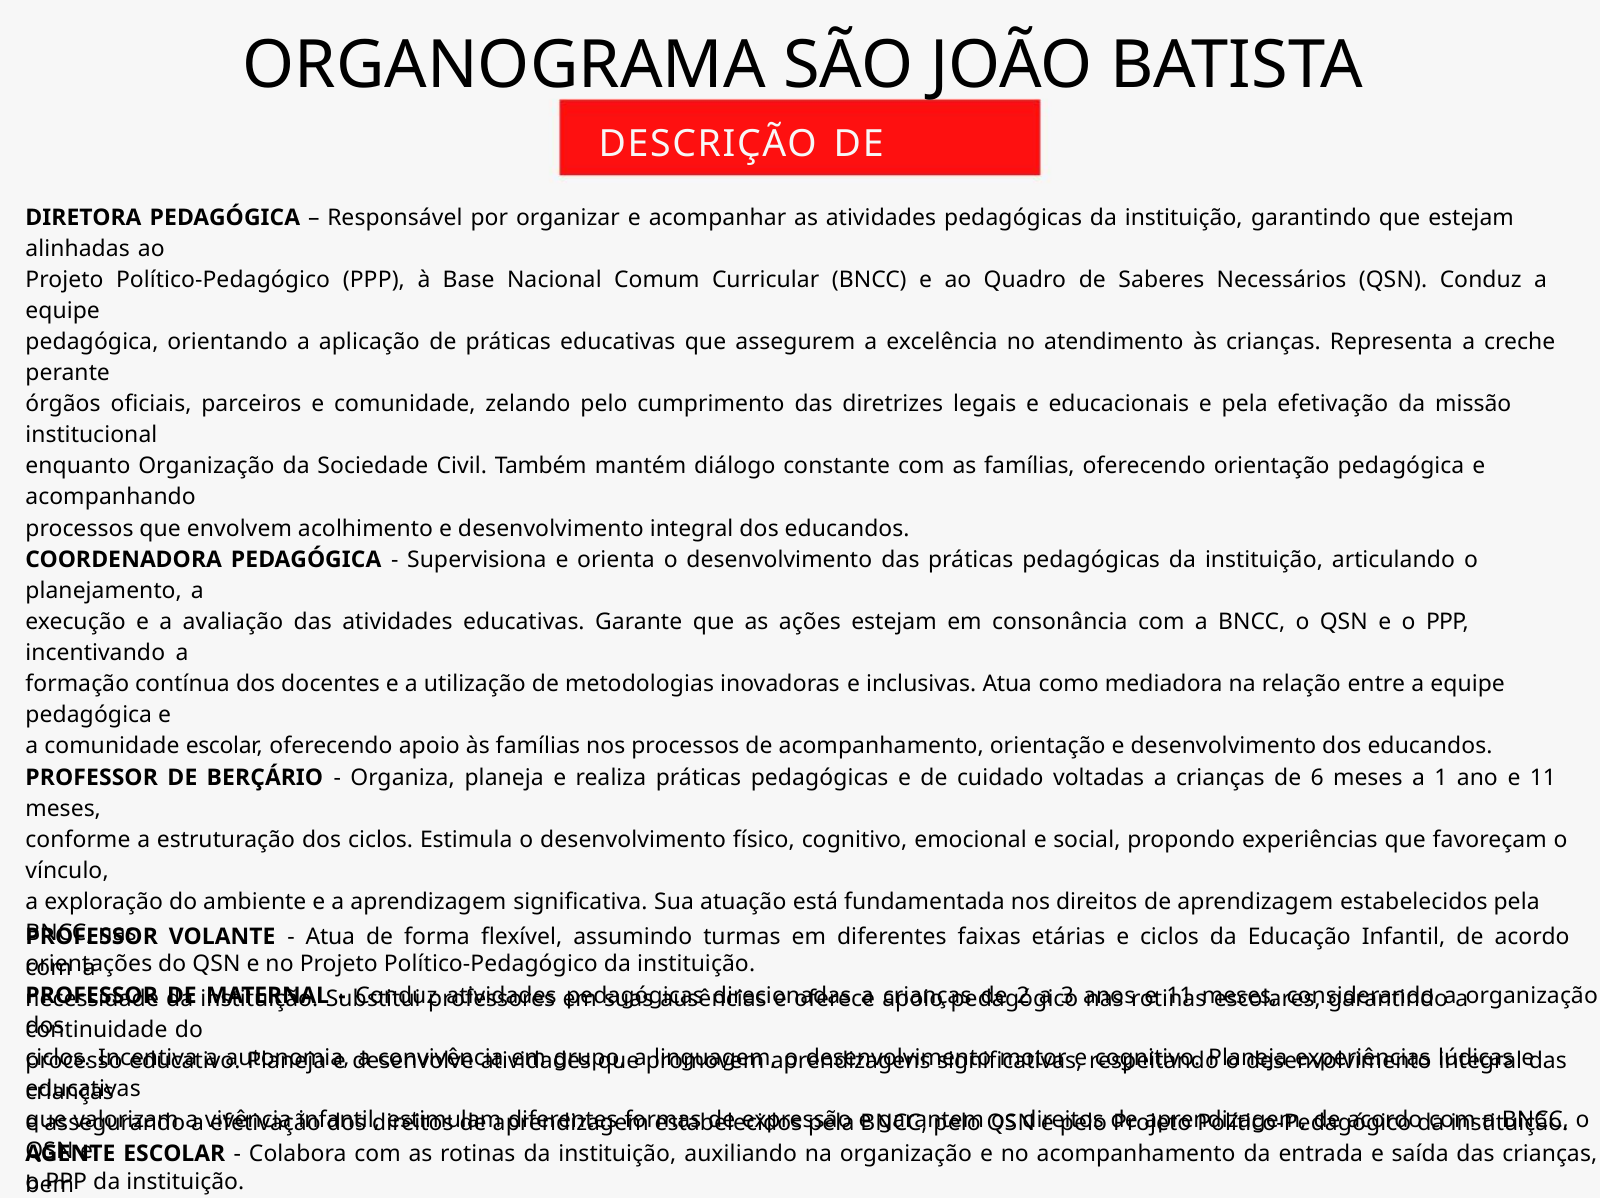

ORGANOGRAMA SÃO JOÃO BATISTA
DESCRIÇÃO DE CARGOS
DIRETORA PEDAGÓGICA – Responsável por organizar e acompanhar as atividades pedagógicas da instituição, garantindo que estejam alinhadas ao
Projeto Político-Pedagógico (PPP), à Base Nacional Comum Curricular (BNCC) e ao Quadro de Saberes Necessários (QSN). Conduz a equipe
pedagógica, orientando a aplicação de práticas educativas que assegurem a excelência no atendimento às crianças. Representa a creche perante
órgãos oficiais, parceiros e comunidade, zelando pelo cumprimento das diretrizes legais e educacionais e pela efetivação da missão institucional
enquanto Organização da Sociedade Civil. Também mantém diálogo constante com as famílias, oferecendo orientação pedagógica e acompanhando
processos que envolvem acolhimento e desenvolvimento integral dos educandos.
COORDENADORA PEDAGÓGICA - Supervisiona e orienta o desenvolvimento das práticas pedagógicas da instituição, articulando o planejamento, a
execução e a avaliação das atividades educativas. Garante que as ações estejam em consonância com a BNCC, o QSN e o PPP, incentivando a
formação contínua dos docentes e a utilização de metodologias inovadoras e inclusivas. Atua como mediadora na relação entre a equipe pedagógica e
a comunidade escolar, oferecendo apoio às famílias nos processos de acompanhamento, orientação e desenvolvimento dos educandos.
PROFESSOR DE BERÇÁRIO - Organiza, planeja e realiza práticas pedagógicas e de cuidado voltadas a crianças de 6 meses a 1 ano e 11 meses,
conforme a estruturação dos ciclos. Estimula o desenvolvimento físico, cognitivo, emocional e social, propondo experiências que favoreçam o vínculo,
a exploração do ambiente e a aprendizagem significativa. Sua atuação está fundamentada nos direitos de aprendizagem estabelecidos pela BNCC, nas
orientações do QSN e no Projeto Político-Pedagógico da instituição.
PROFESSOR DE MATERNAL - Conduz atividades pedagógicas direcionadas a crianças de 2 a 3 anos e 11 meses, considerando a organização dos
ciclos. Incentiva a autonomia, a convivência em grupo, a linguagem, o desenvolvimento motor e cognitivo. Planeja experiências lúdicas e educativas
que valorizam a vivência infantil, estimulam diferentes formas de expressão e garantem os direitos de aprendizagem, de acordo com a BNCC, o QSN e
o PPP da instituição.
PROFESSOR DE ESTÁGIO (ESTÁGIO I — PRÉ-ESCOLA) - Elabora, organiza e aplica práticas pedagógicas voltadas a crianças de 4 anos a 4 anos e 11
meses, conforme os ciclos definidos pela instituição. Estimula a ampliação de repertórios, o desenvolvimento da linguagem oral e escrita, do
raciocínio lógico, da autonomia e das habilidades socioemocionais. Atua de forma planejada na construção de aprendizagens significativas,
preparando os educandos para as próximas etapas da Educação Básica. Todas as práticas seguem as diretrizes da BNCC, do QSN e do Projeto
Político-Pedagógico, respeitando as particularidades da infância.
PROFESSOR VOLANTE - Atua de forma flexível, assumindo turmas em diferentes faixas etárias e ciclos da Educação Infantil, de acordo com a
necessidade da instituição. Substitui professores em suas ausências e oferece apoio pedagógico nas rotinas escolares, garantindo a continuidade do
processo educativo. Planeja e desenvolve atividades que promovem aprendizagens significativas, respeitando o desenvolvimento integral das crianças
e assegurando a efetivação dos direitos de aprendizagem estabelecidos pela BNCC, pelo QSN e pelo Projeto Político-Pedagógico da instituição.
AGENTE ESCOLAR - Colabora com as rotinas da instituição, auxiliando na organização e no acompanhamento da entrada e saída das crianças, bem
como oferecendo apoio logístico à coordenação e à equipe pedagógica. Atua na distribuição de materiais, na organização dos espaços escolares e em
atividades administrativas. Também contribui com os processos institucionais voltados às famílias, auxiliando quando necessário na organização de
documentos e orientações referentes ao acolhimento e permanência dos educandos.